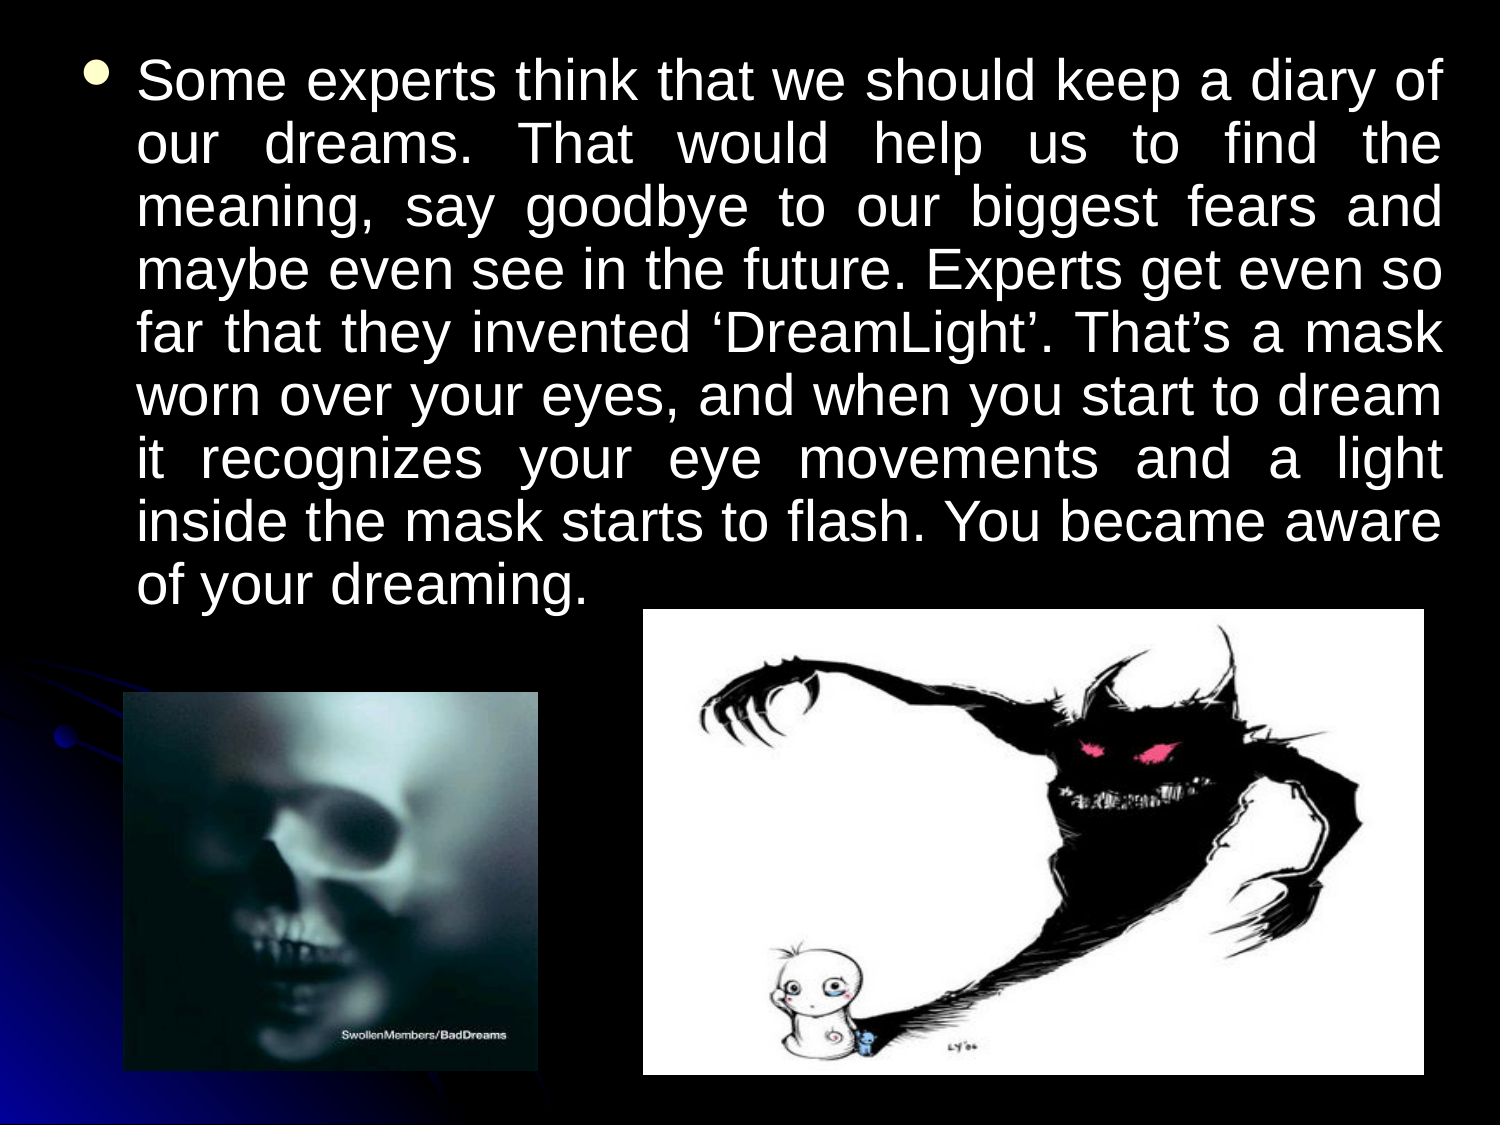

# Some experts think that we should keep a diary of our dreams. That would help us to find the meaning, say goodbye to our biggest fears and maybe even see in the future. Experts get even so far that they invented ‘DreamLight’. That’s a mask worn over your eyes, and when you start to dream it recognizes your eye movements and a light inside the mask starts to flash. You became aware of your dreaming.